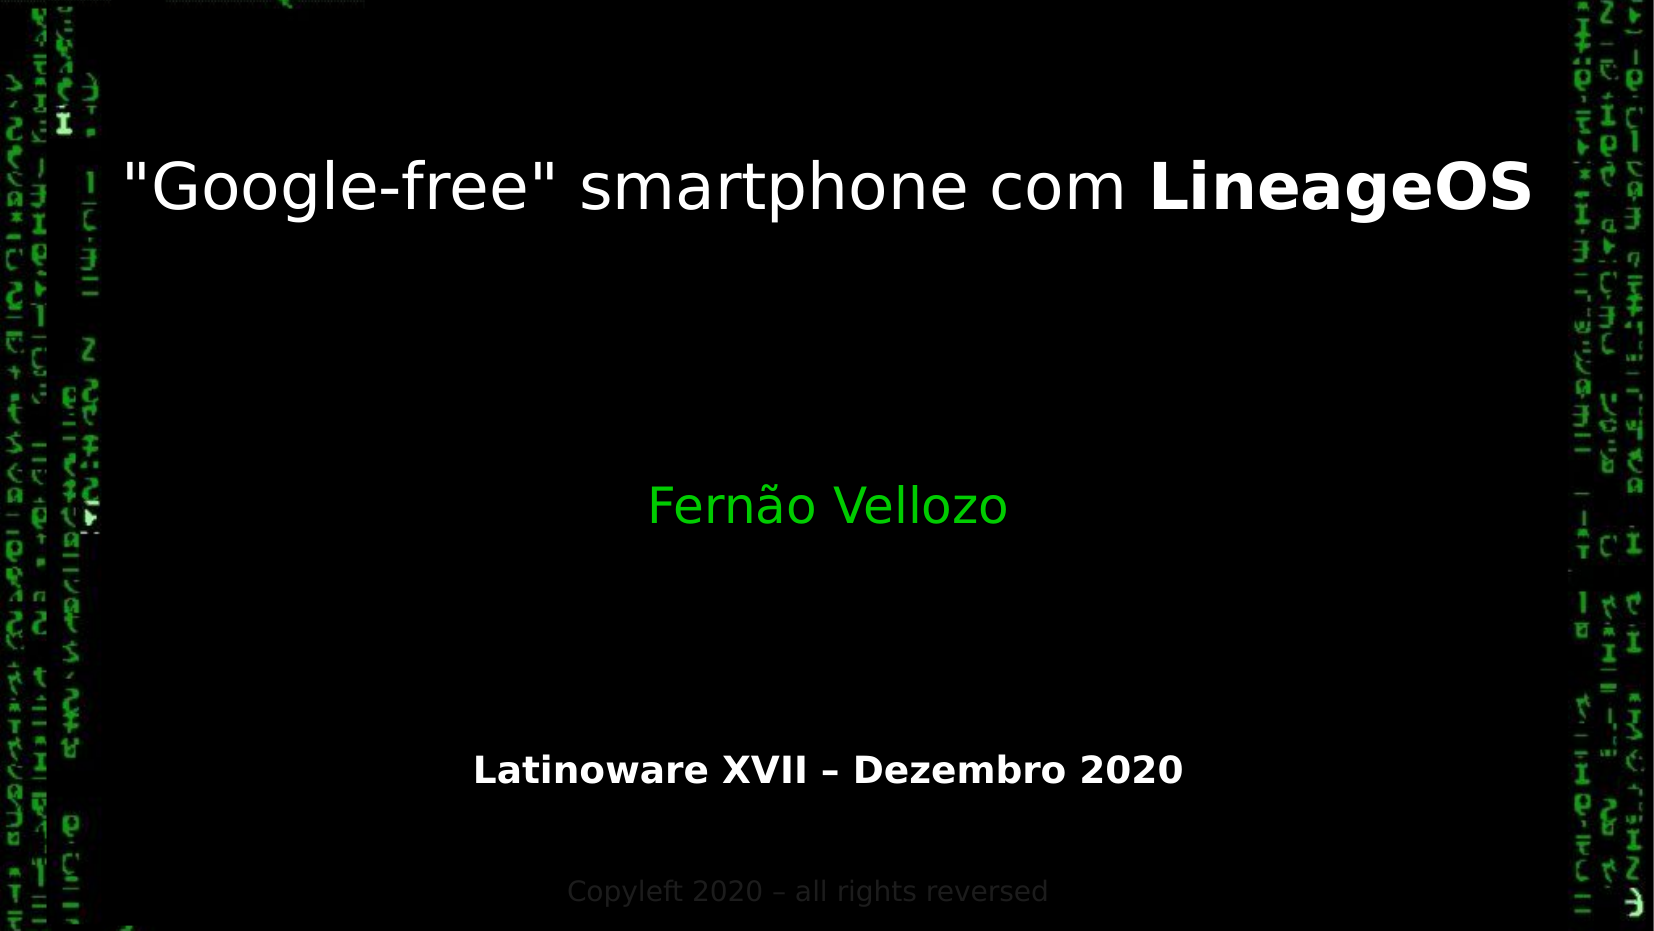

# "Google-free" smartphone com LineageOS
Fernão Vellozo
Latinoware XVII – Dezembro 2020
Copyleft 2020 – all rights reversed